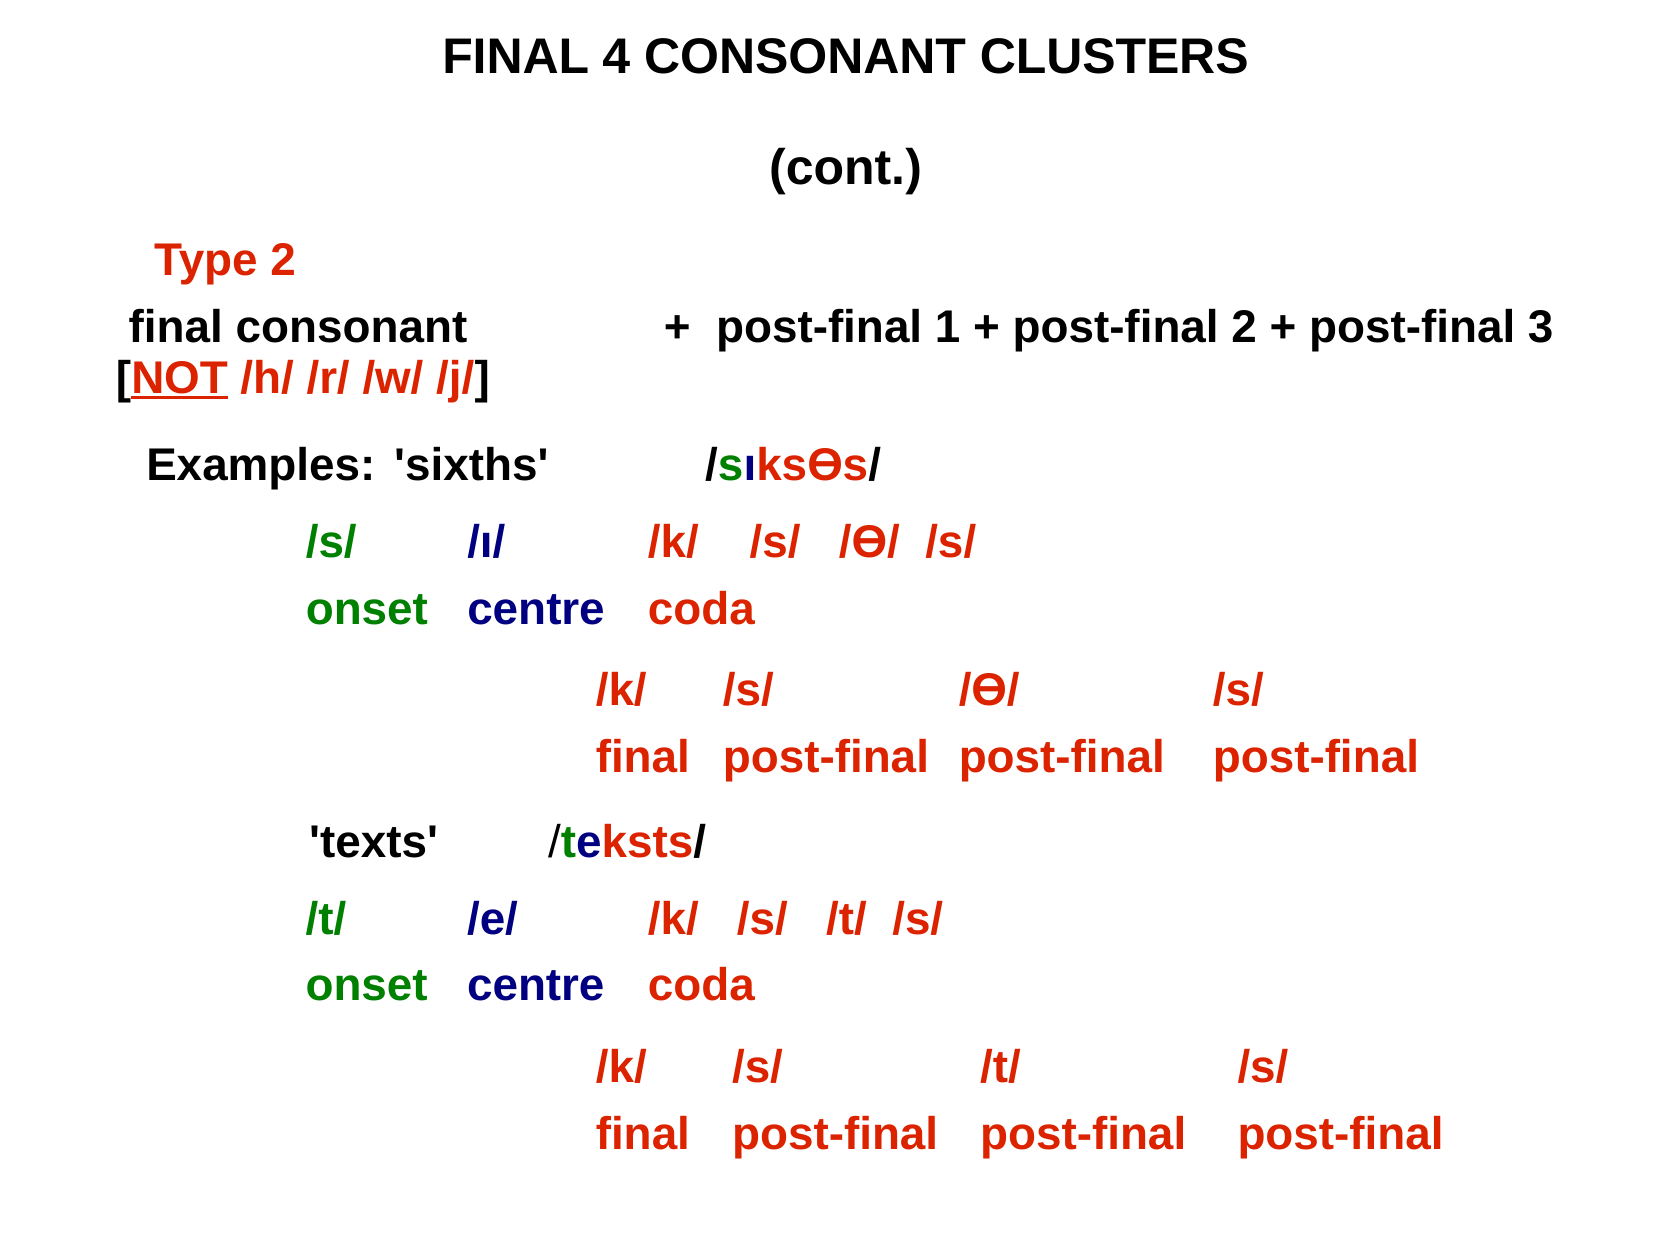

# FINAL 4 CONSONANT CLUSTERS (cont.)
| Type 2 | |
| --- | --- |
| final consonant [NOT /h/ /r/ /w/ /j/] | + post-final 1 + post-final 2 + post-final 3 |
| Examples: | 'sixths' | /sıksƟs/ |
| --- | --- | --- |
| /s/ | /ı/ | /k/ /s/ /Ɵ/ /s/ |
| --- | --- | --- |
| onset | centre | coda |
| | | /k/ | /s/ | /Ɵ/ | /s/ |
| --- | --- | --- | --- | --- | --- |
| | | final | post-final | post-final | post-final |
| | 'texts' | /teksts/ |
| --- | --- | --- |
| /t/ | /e/ | /k/ /s/ /t/ /s/ |
| --- | --- | --- |
| onset | centre | coda |
| | | /k/ | /s/ | /t/ | /s/ |
| --- | --- | --- | --- | --- | --- |
| | | final | post-final | post-final | post-final |